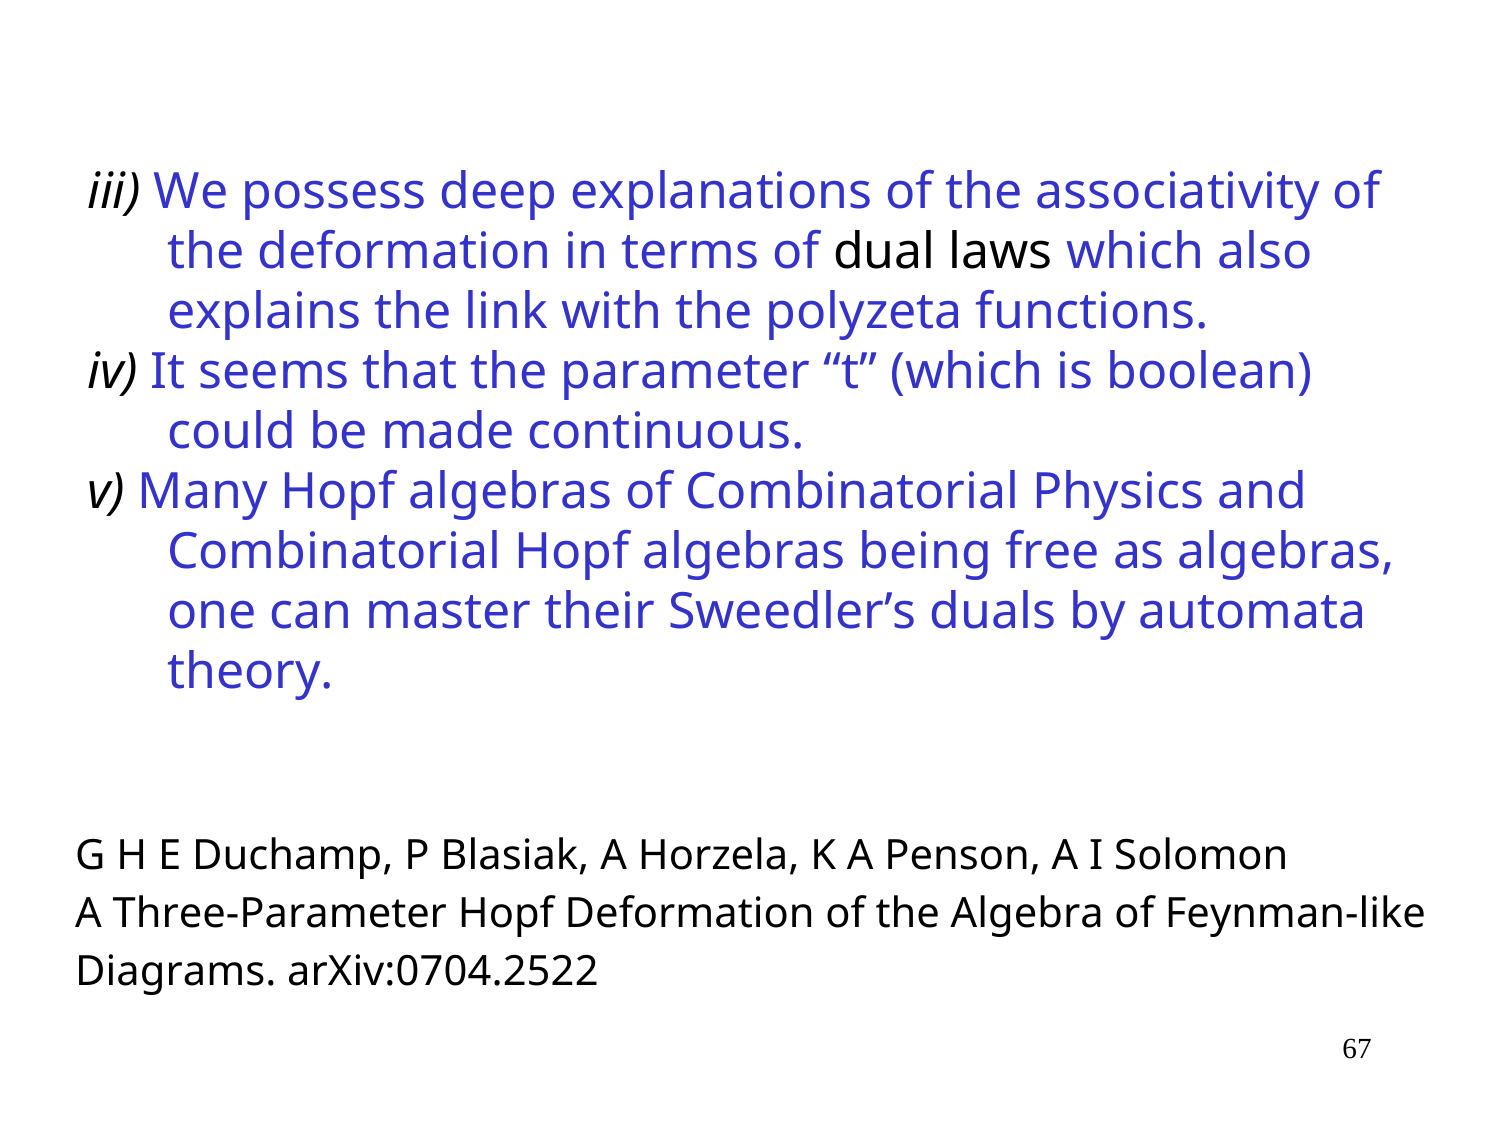

iii) We possess deep explanations of the associativity of the deformation in terms of dual laws which also explains the link with the polyzeta functions.
iv) It seems that the parameter “t” (which is boolean) could be made continuous.
v) Many Hopf algebras of Combinatorial Physics and Combinatorial Hopf algebras being free as algebras, one can master their Sweedler’s duals by automata theory.
G H E Duchamp, P Blasiak, A Horzela, K A Penson, A I Solomon
A Three-Parameter Hopf Deformation of the Algebra of Feynman-like
Diagrams. arXiv:0704.2522
67